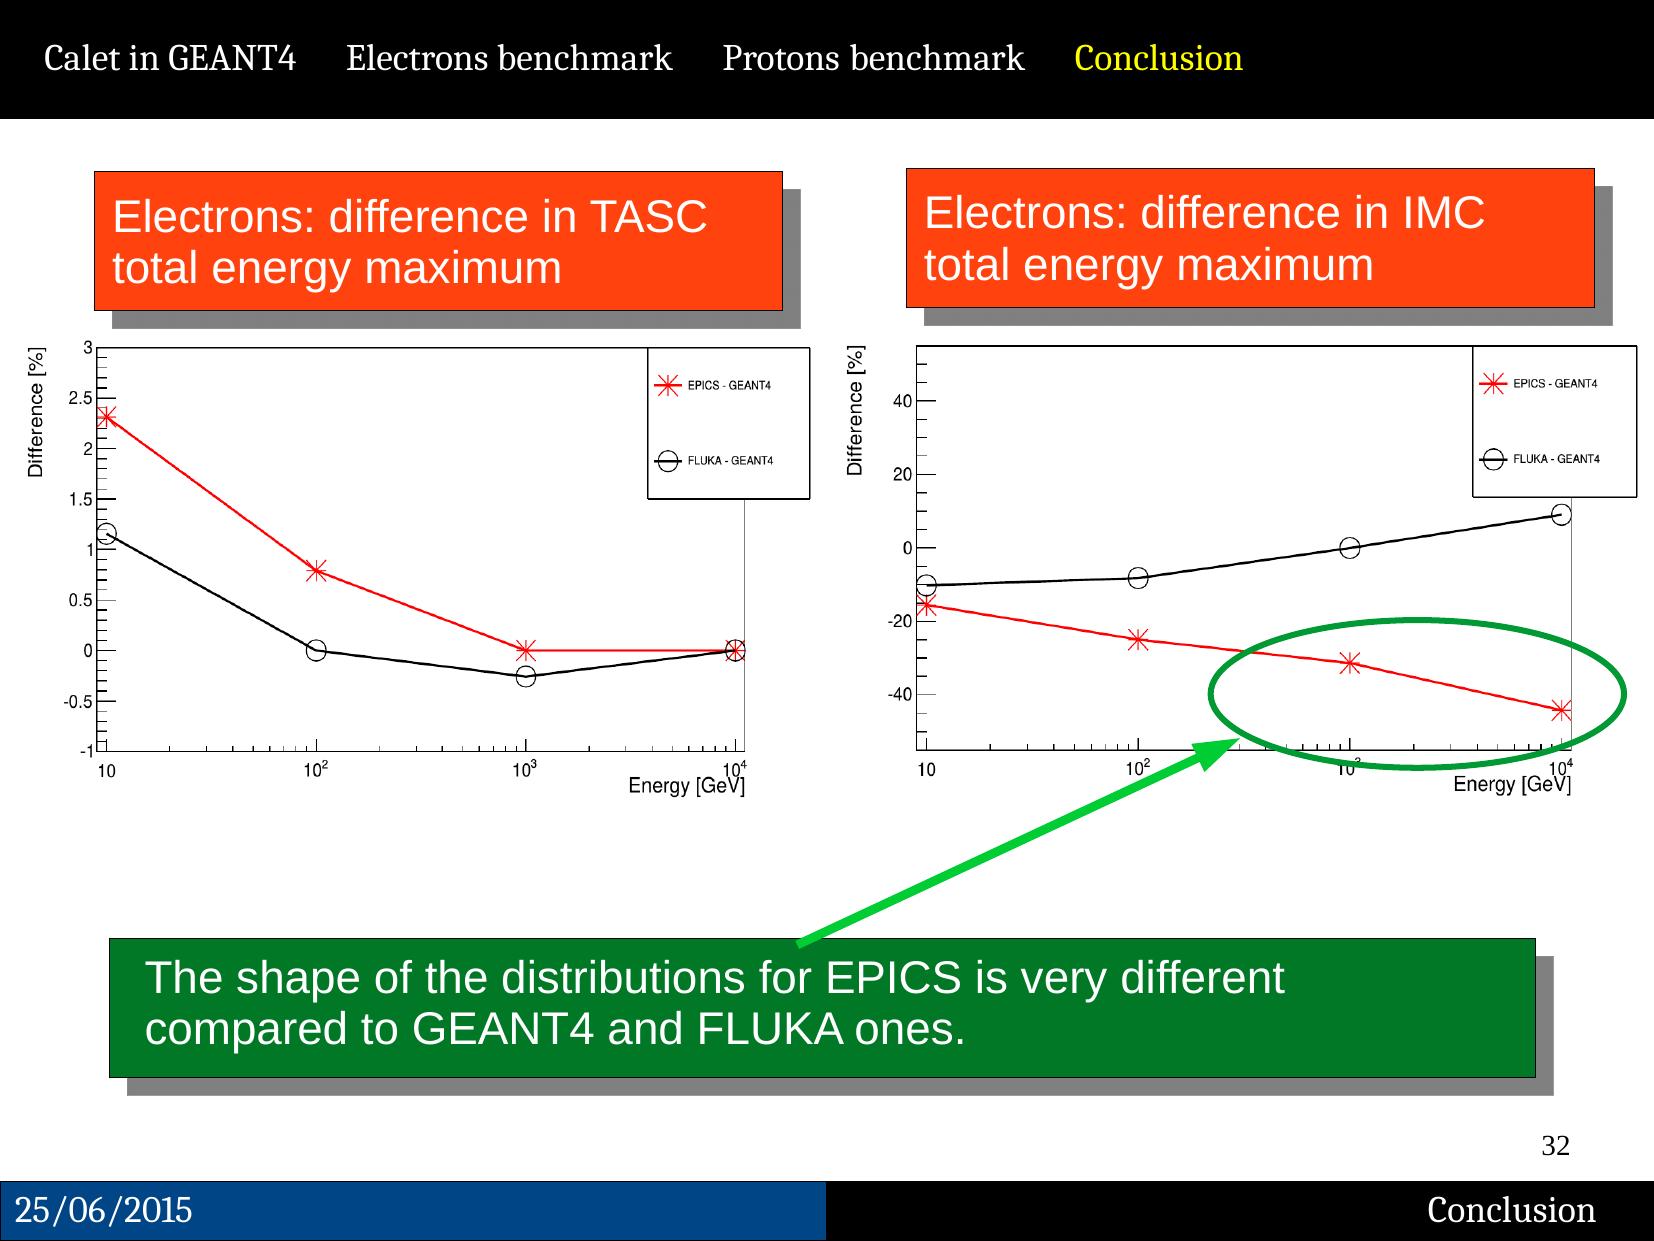

Calet in GEANT4 Electrons benchmark Protons benchmark Conclusion
Electrons: difference in IMC total energy maximum
Electrons: difference in TASC total energy maximum
The shape of the distributions for EPICS is very different compared to GEANT4 and FLUKA ones.
32
25/06/2015
Conclusion